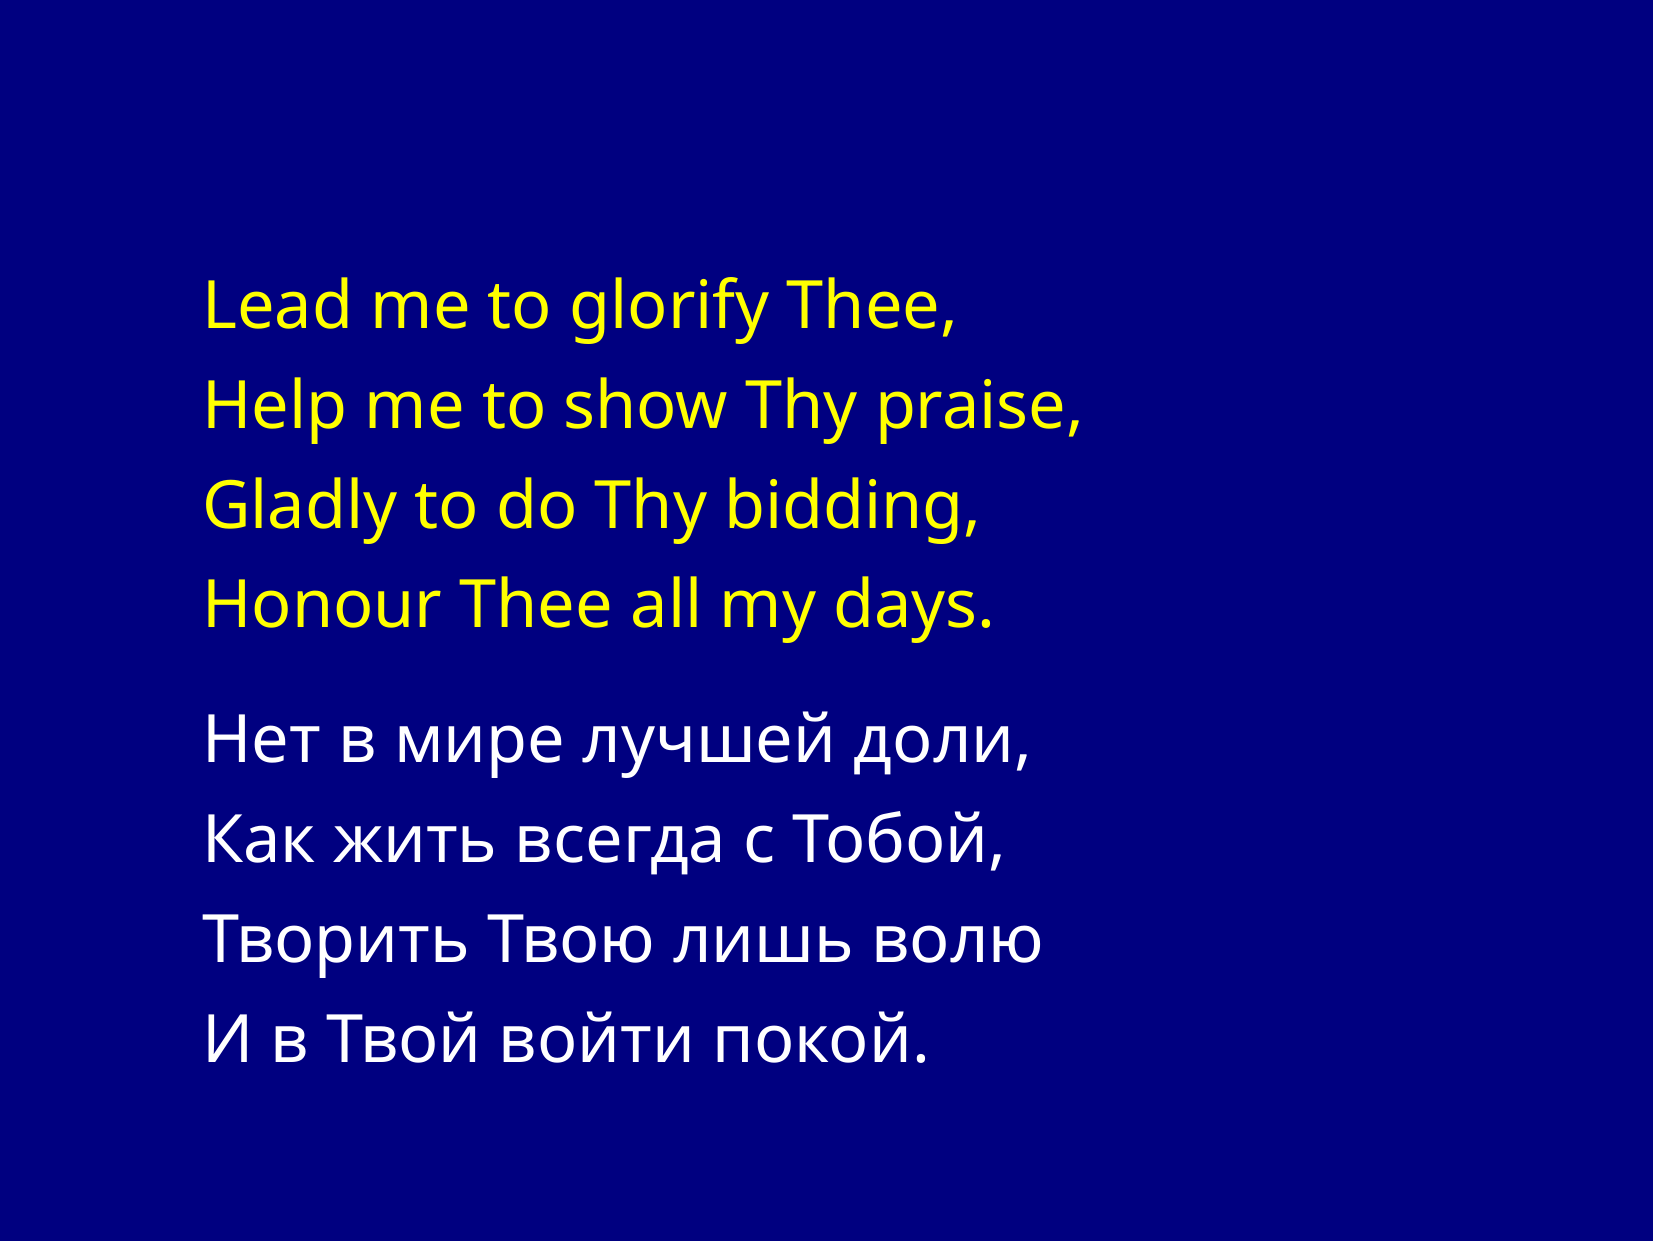

Lead me to glorify Thee,
	Help me to show Thy praise,
	Gladly to do Thy bidding,
	Honour Thee all my days.
	Нет в мире лучшей доли,
	Как жить всегда с Тобой,
	Творить Твою лишь волю
	И в Твой войти покой.